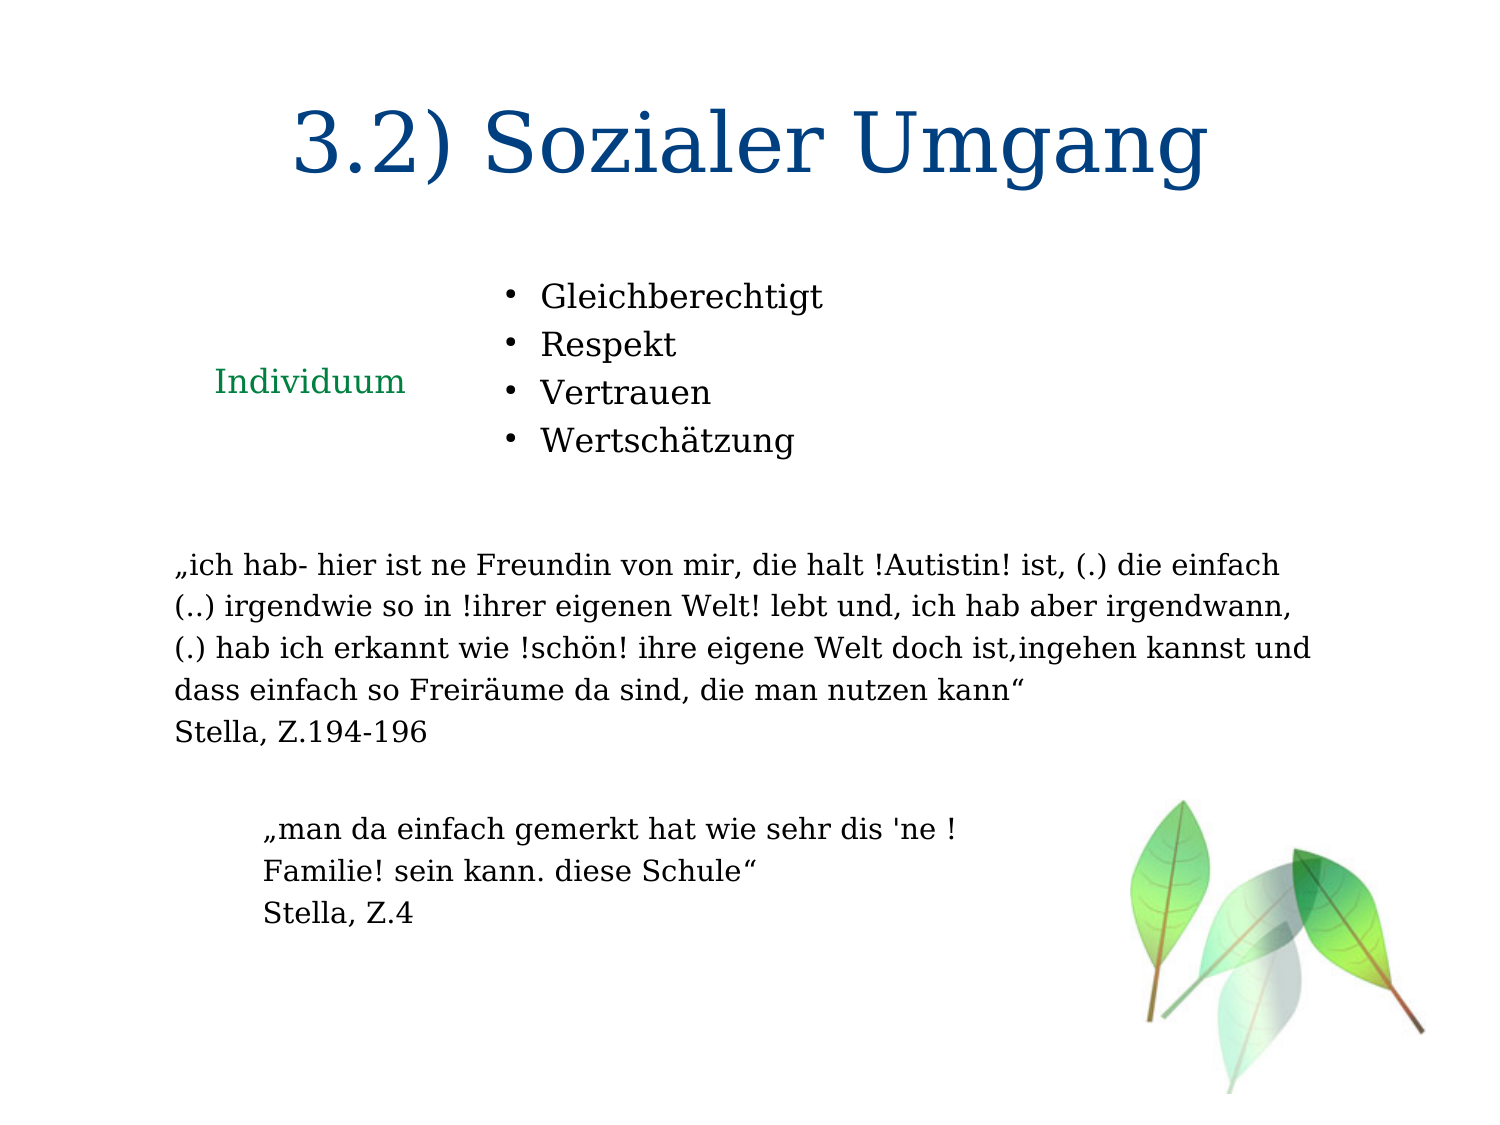

# 3.2) Sozialer Umgang
Gleichberechtigt
Respekt
Vertrauen
Wertschätzung
Individuum
„ich hab- hier ist ne Freundin von mir, die halt !Autistin! ist, (.) die einfach (..) irgendwie so in !ihrer eigenen Welt! lebt und, ich hab aber irgendwann, (.) hab ich erkannt wie !schön! ihre eigene Welt doch ist,ingehen kannst und dass einfach so Freiräume da sind, die man nutzen kann“
Stella, Z.194-196
„man da einfach gemerkt hat wie sehr dis 'ne !Familie! sein kann. diese Schule“
Stella, Z.4